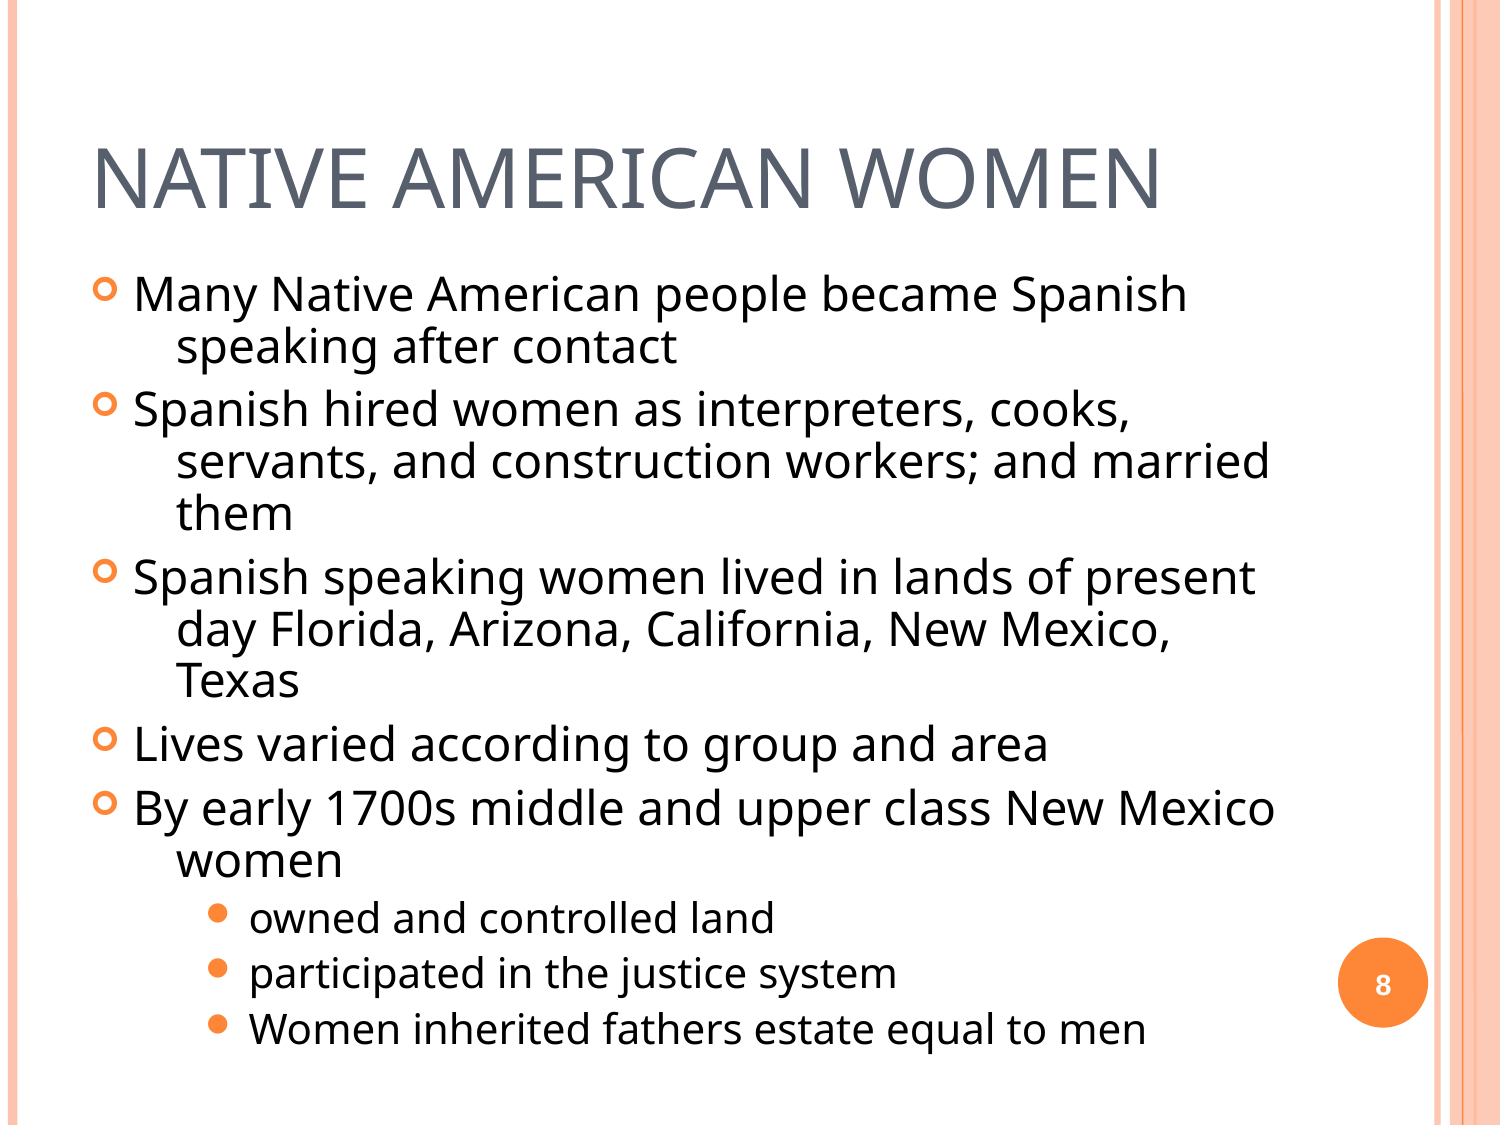

# Native American Women
Many Native American people became Spanish speaking after contact
Spanish hired women as interpreters, cooks, servants, and construction workers; and married them
Spanish speaking women lived in lands of present day Florida, Arizona, California, New Mexico, Texas
Lives varied according to group and area
By early 1700s middle and upper class New Mexico women
owned and controlled land
participated in the justice system
Women inherited fathers estate equal to men